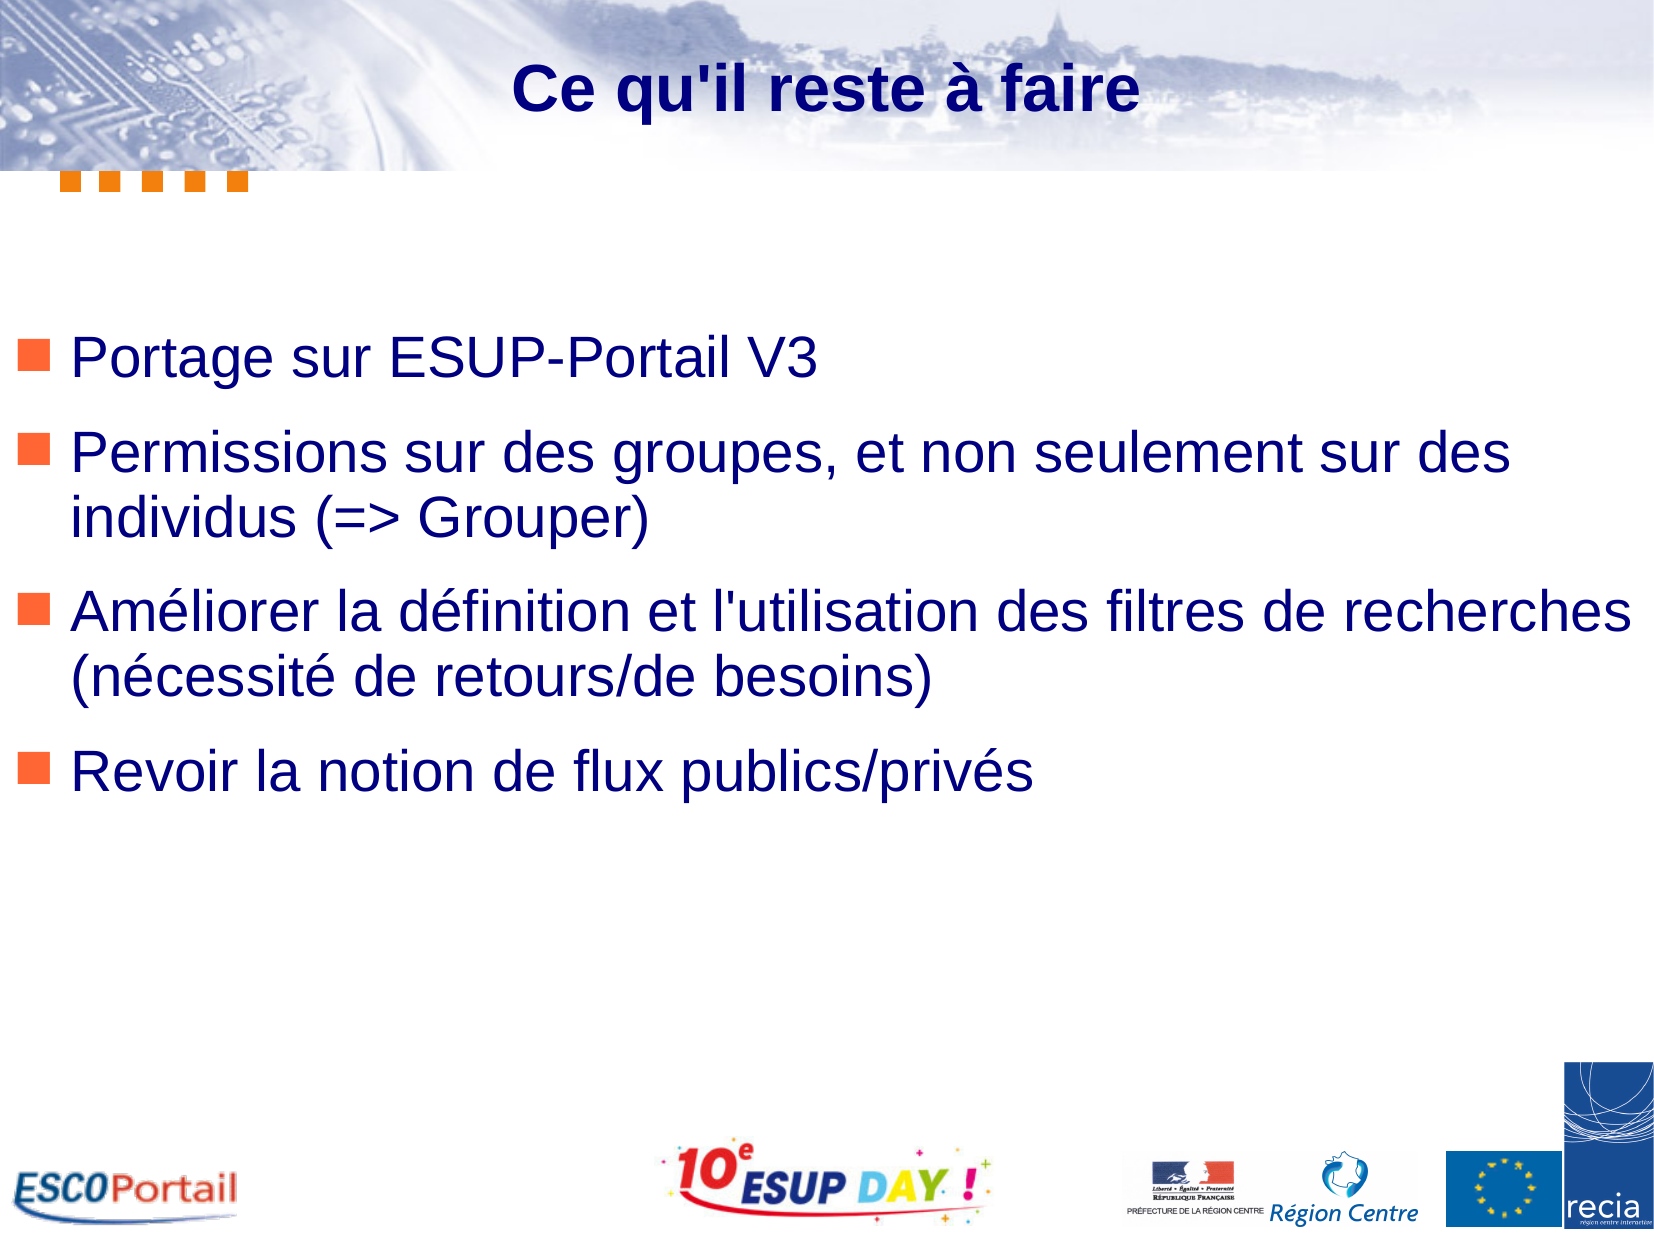

# Ce qu'il reste à faire
Portage sur ESUP-Portail V3
Permissions sur des groupes, et non seulement sur des individus (=> Grouper)
Améliorer la définition et l'utilisation des filtres de recherches (nécessité de retours/de besoins)
Revoir la notion de flux publics/privés